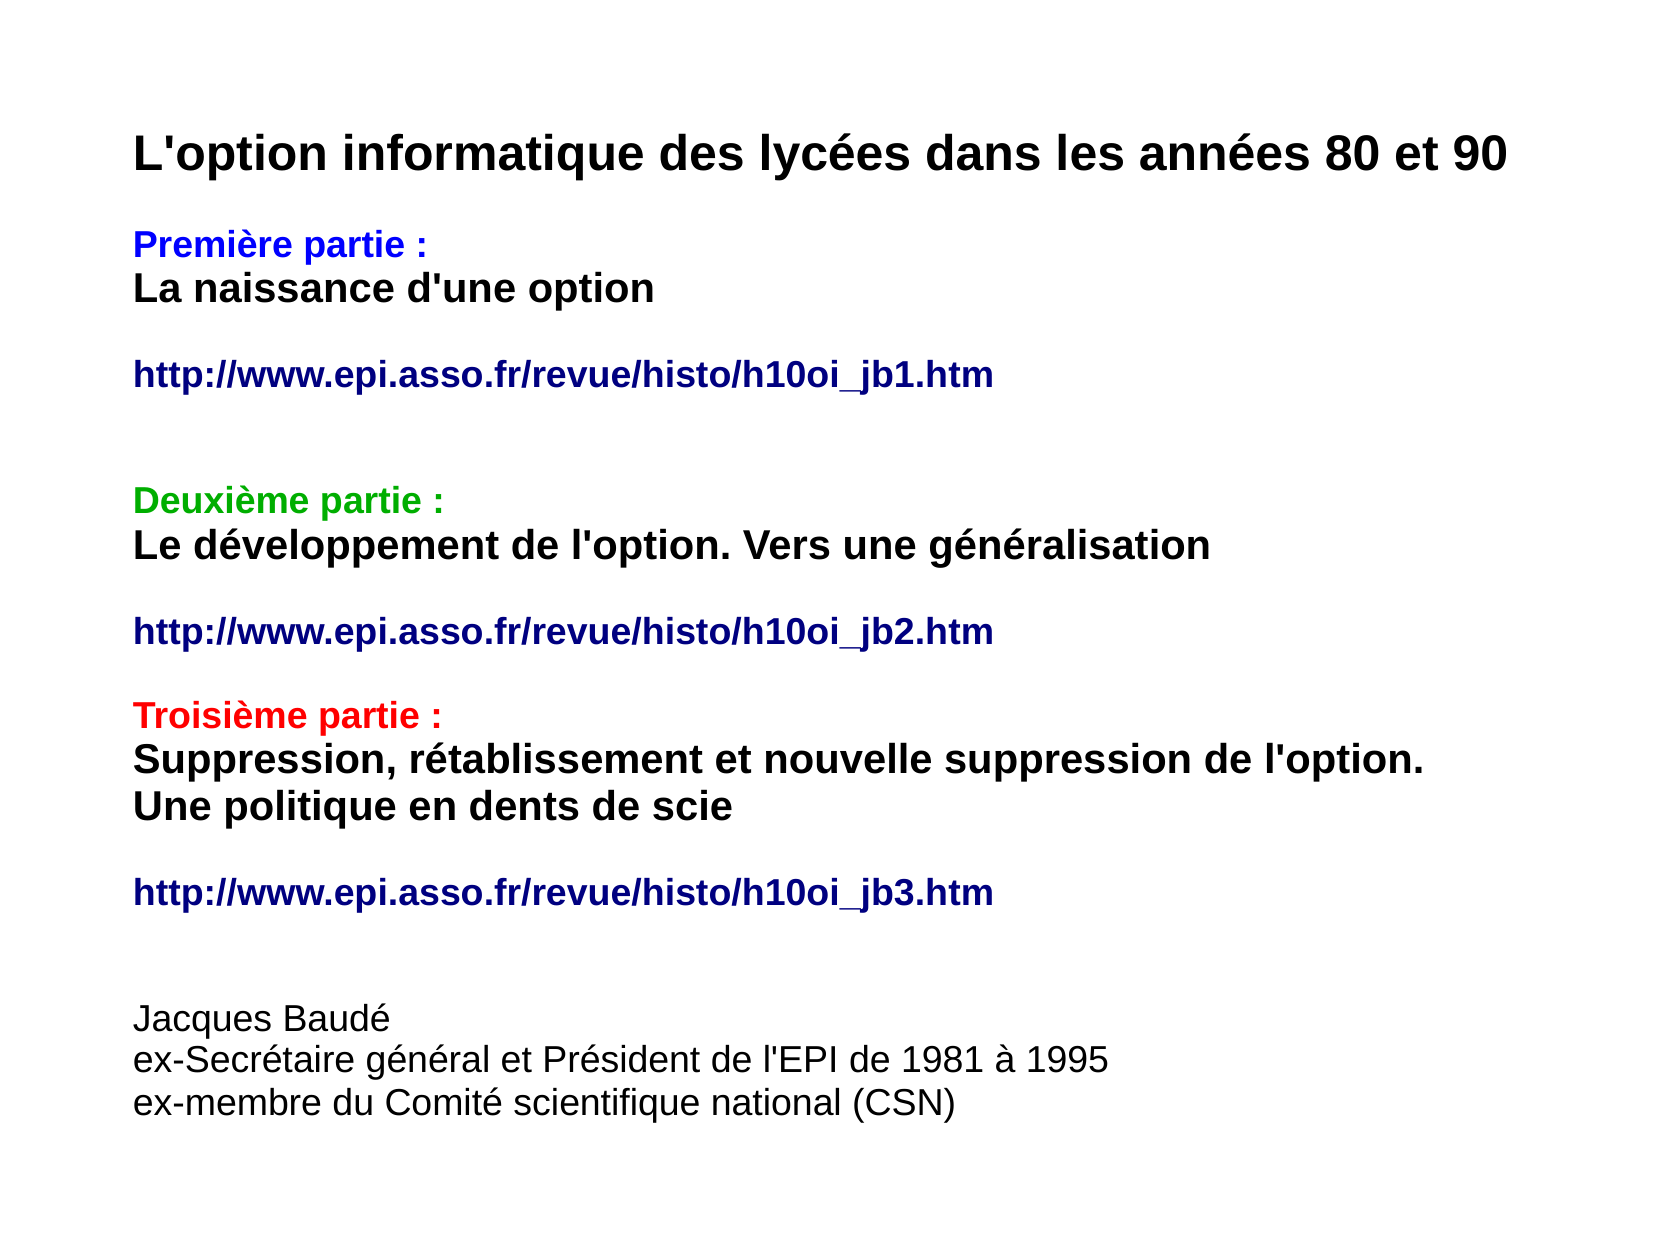

L'option informatique des lycées dans les années 80 et 90
Première partie :
La naissance d'une option
http://www.epi.asso.fr/revue/histo/h10oi_jb1.htm
Deuxième partie :
Le développement de l'option. Vers une généralisation
http://www.epi.asso.fr/revue/histo/h10oi_jb2.htm
Troisième partie :
Suppression, rétablissement et nouvelle suppression de l'option.
Une politique en dents de scie
http://www.epi.asso.fr/revue/histo/h10oi_jb3.htm
Jacques Baudé
ex-Secrétaire général et Président de l'EPI de 1981 à 1995
ex-membre du Comité scientifique national (CSN)